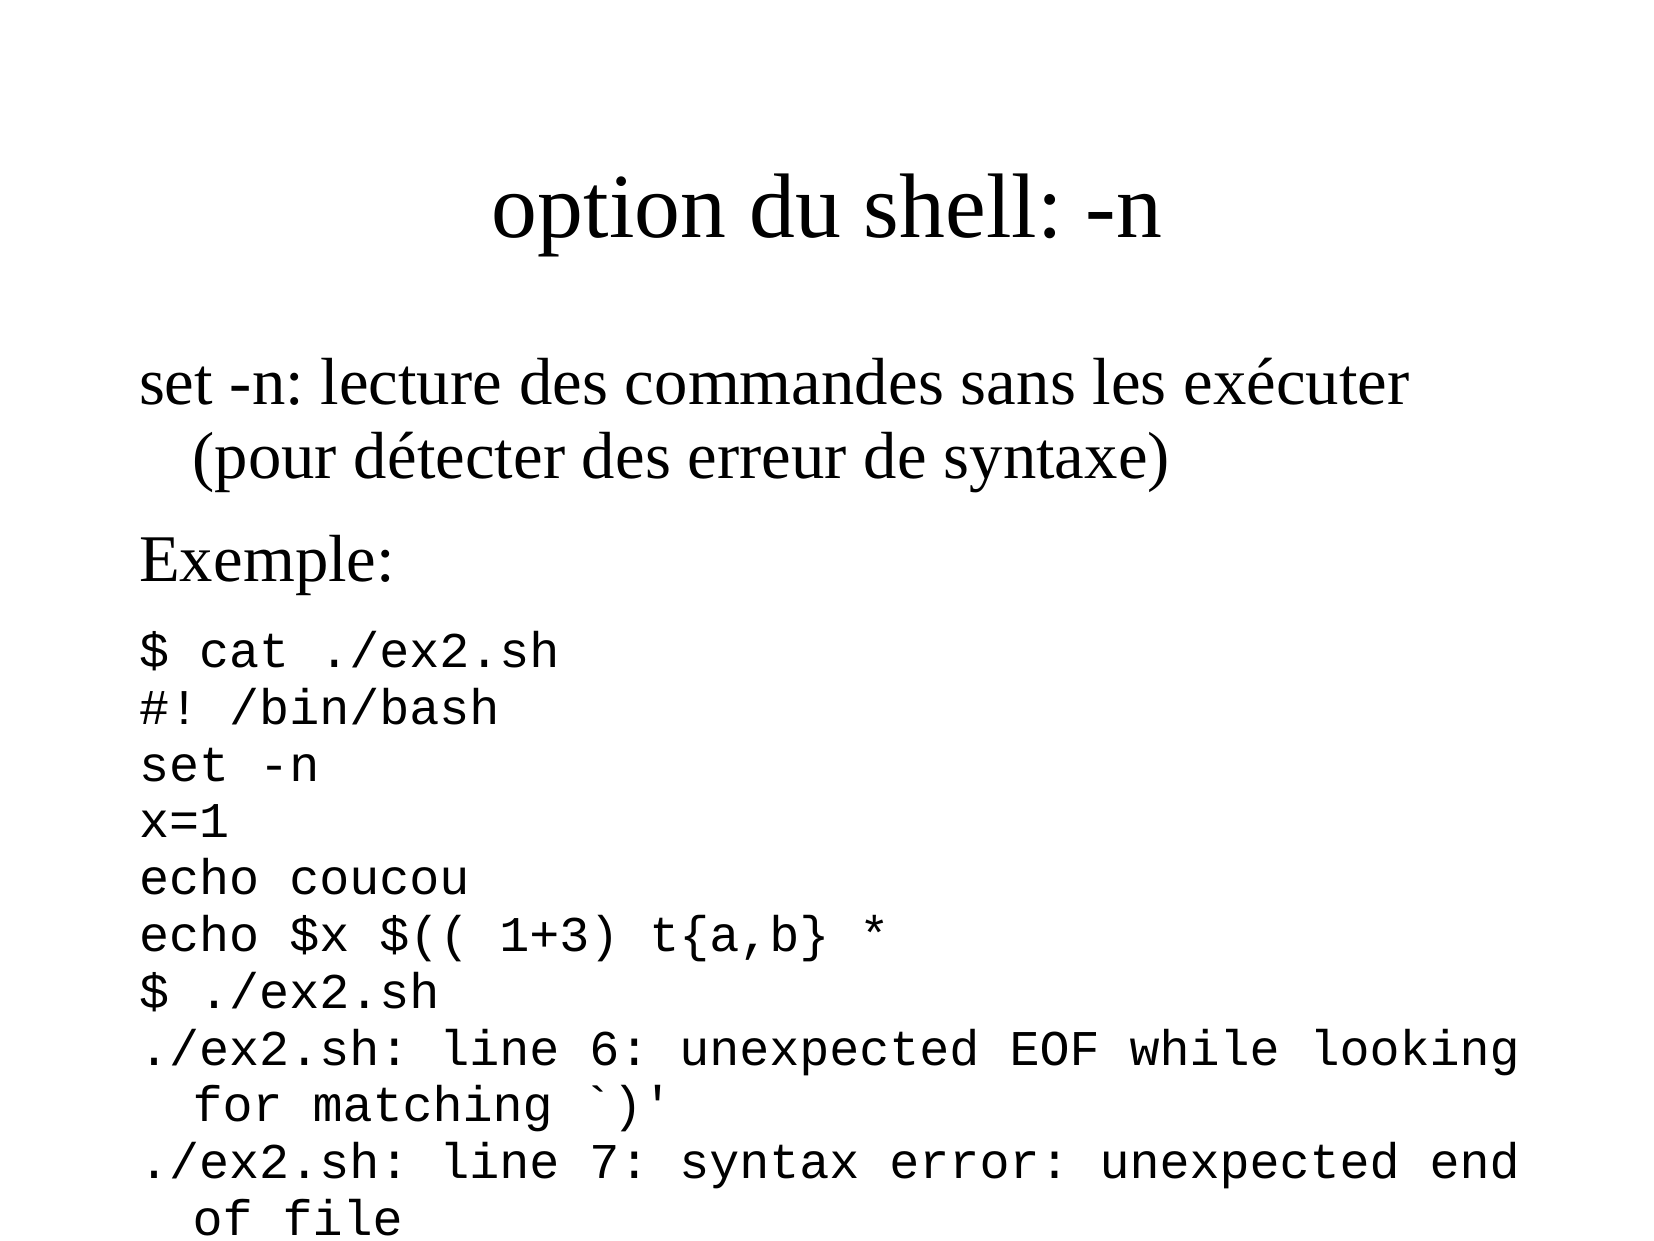

# option du shell: -n
set -n: lecture des commandes sans les exécuter (pour détecter des erreur de syntaxe)
Exemple:
$ cat ./ex2.sh
#! /bin/bash
set -n
x=1
echo coucou
echo $x $(( 1+3) t{a,b} *
$ ./ex2.sh
./ex2.sh: line 6: unexpected EOF while looking for matching `)'
./ex2.sh: line 7: syntax error: unexpected end of file